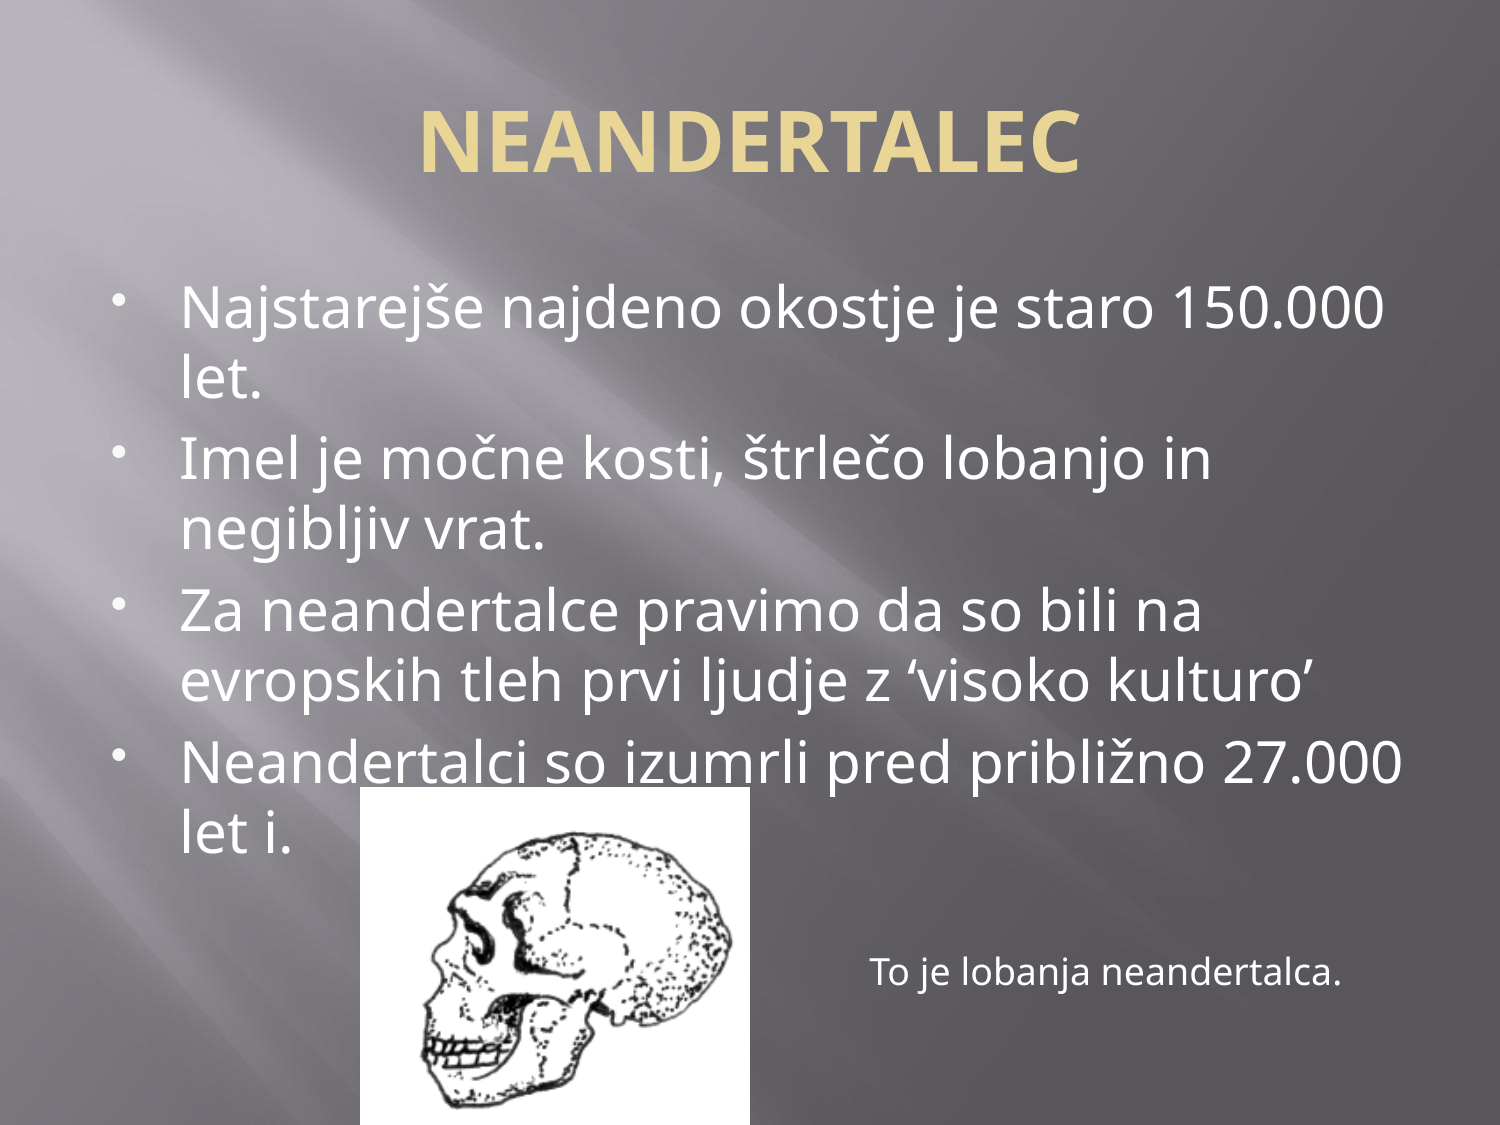

# NEANDERTALEC
Najstarejše najdeno okostje je staro 150.000 let.
Imel je močne kosti, štrlečo lobanjo in negibljiv vrat.
Za neandertalce pravimo da so bili na evropskih tleh prvi ljudje z ‘visoko kulturo’
Neandertalci so izumrli pred približno 27.000 let i.
To je lobanja neandertalca.